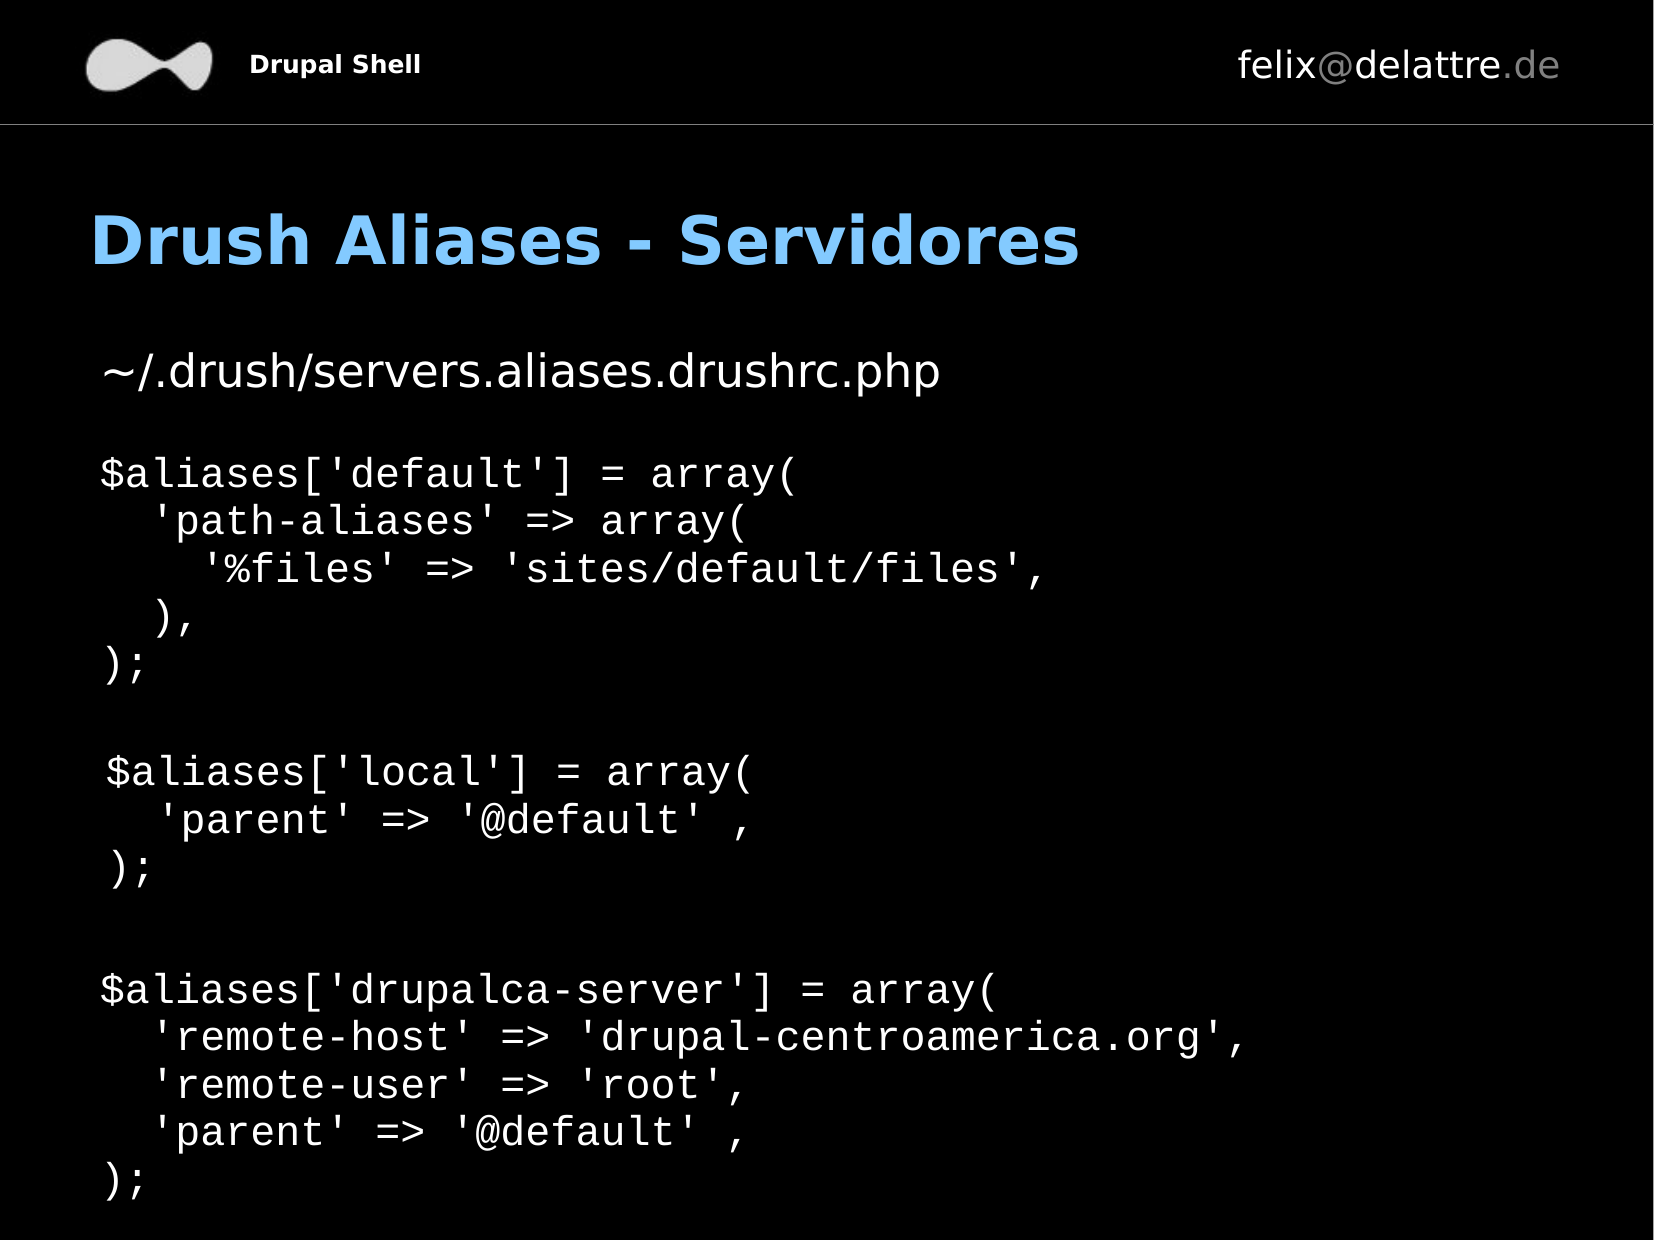

Drush Aliases - Servidores
~/.drush/servers.aliases.drushrc.php
$aliases['default'] = array(
 'path-aliases' => array(
 '%files' => 'sites/default/files',
 ),
);
$aliases['local'] = array(
 'parent' => '@default' ,
);
$aliases['drupalca-server'] = array(
 'remote-host' => 'drupal-centroamerica.org',
 'remote-user' => 'root',
 'parent' => '@default' ,
);